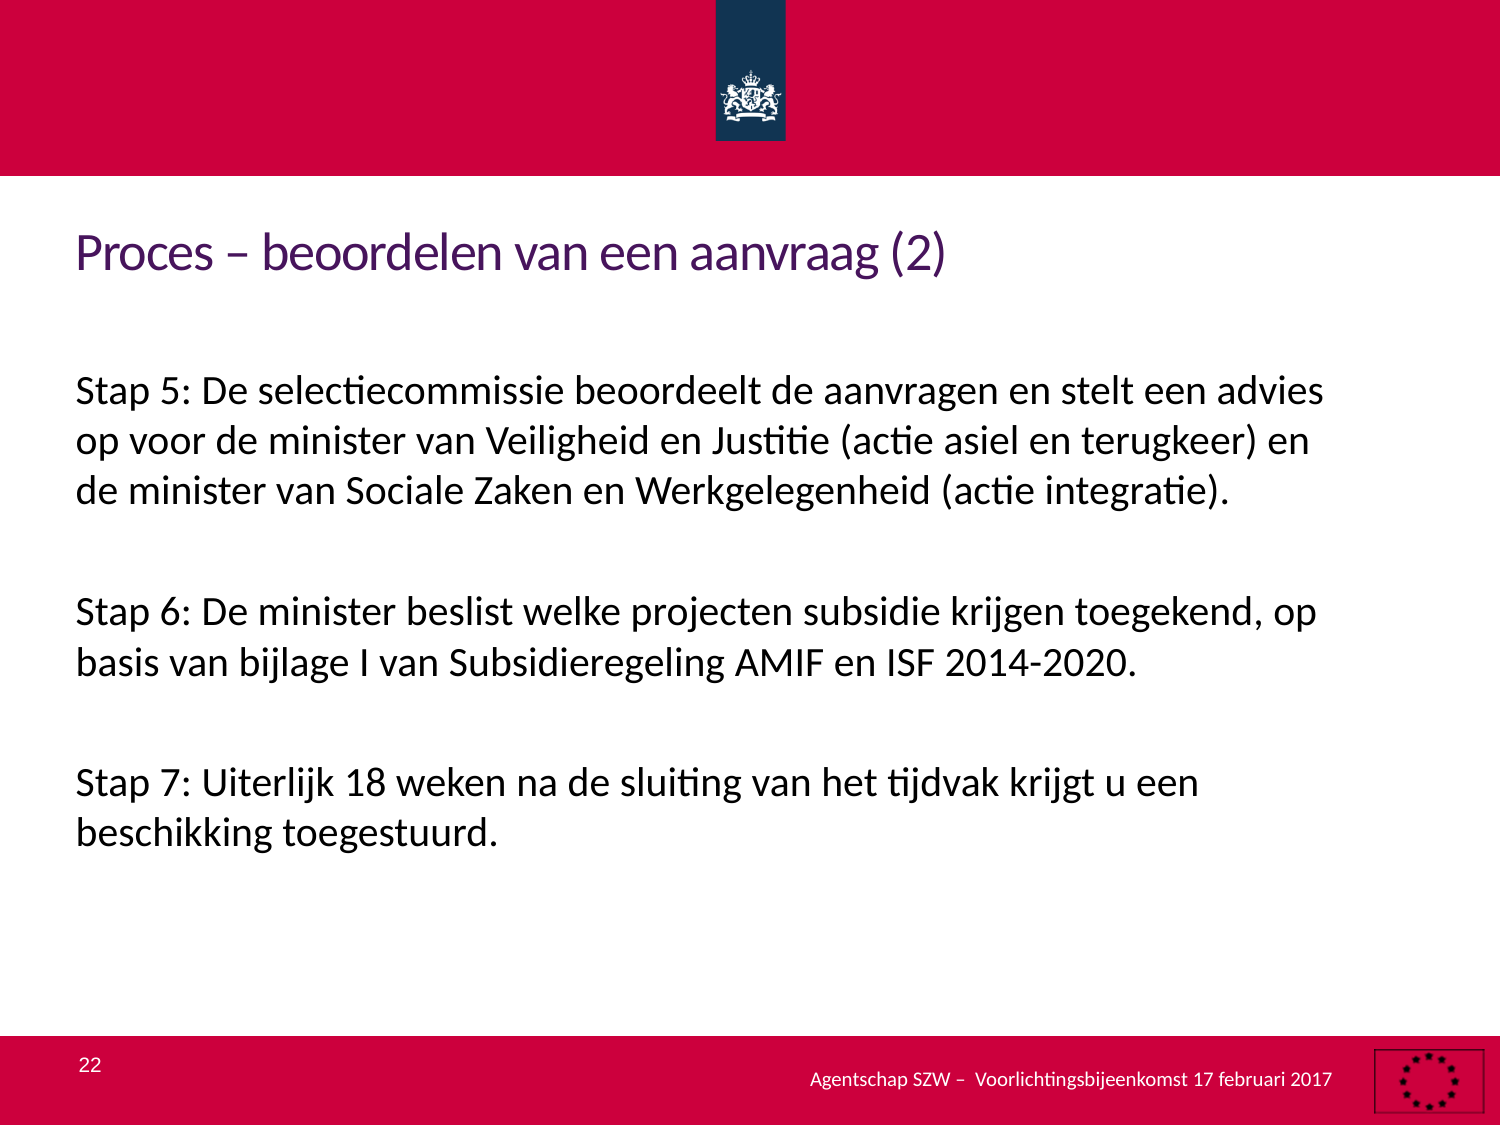

# Proces – beoordelen van een aanvraag (2)
Stap 5: De selectiecommissie beoordeelt de aanvragen en stelt een advies op voor de minister van Veiligheid en Justitie (actie asiel en terugkeer) en de minister van Sociale Zaken en Werkgelegenheid (actie integratie).
Stap 6: De minister beslist welke projecten subsidie krijgen toegekend, op basis van bijlage I van Subsidieregeling AMIF en ISF 2014-2020.
Stap 7: Uiterlijk 18 weken na de sluiting van het tijdvak krijgt u een beschikking toegestuurd.
Agentschap SZW – Voorlichtingsbijeenkomst 17 februari 2017